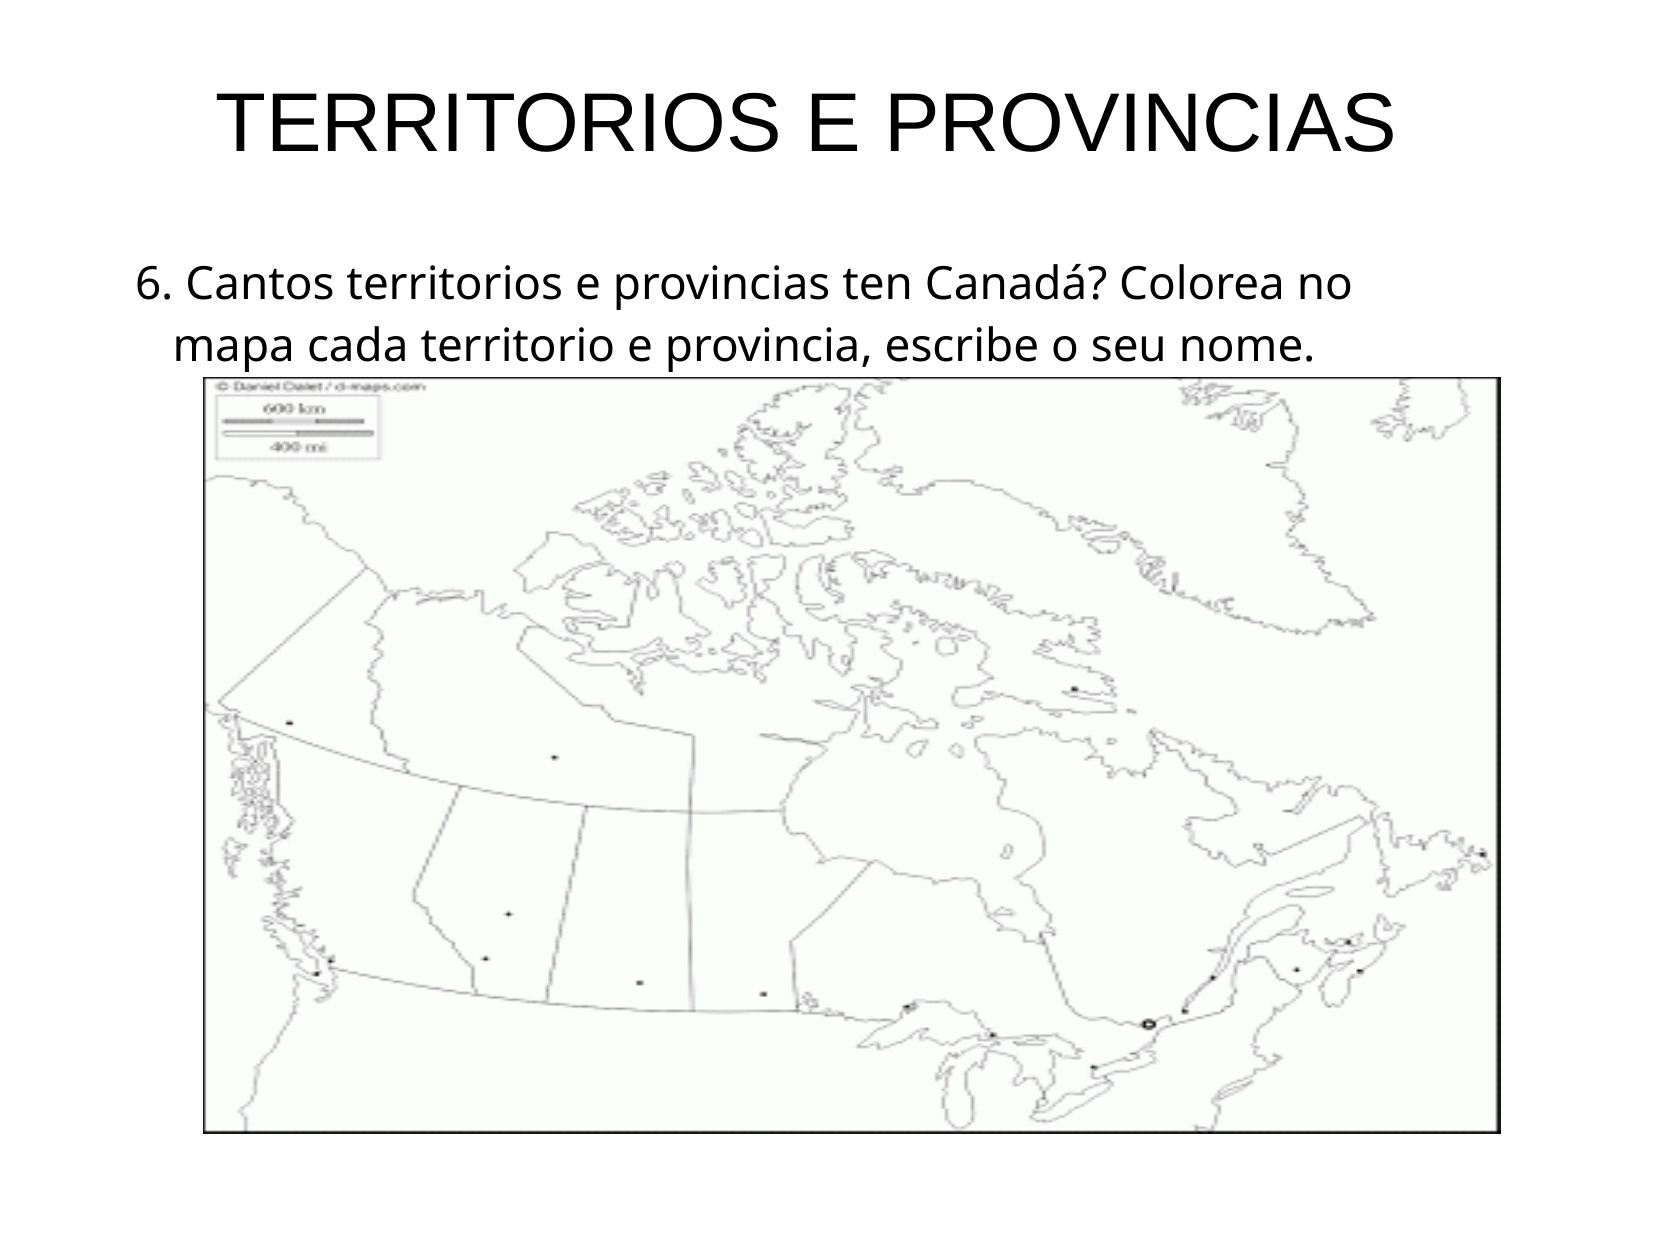

TERRITORIOS E PROVINCIAS
6. Cantos territorios e provincias ten Canadá? Colorea no mapa cada territorio e provincia, escribe o seu nome.